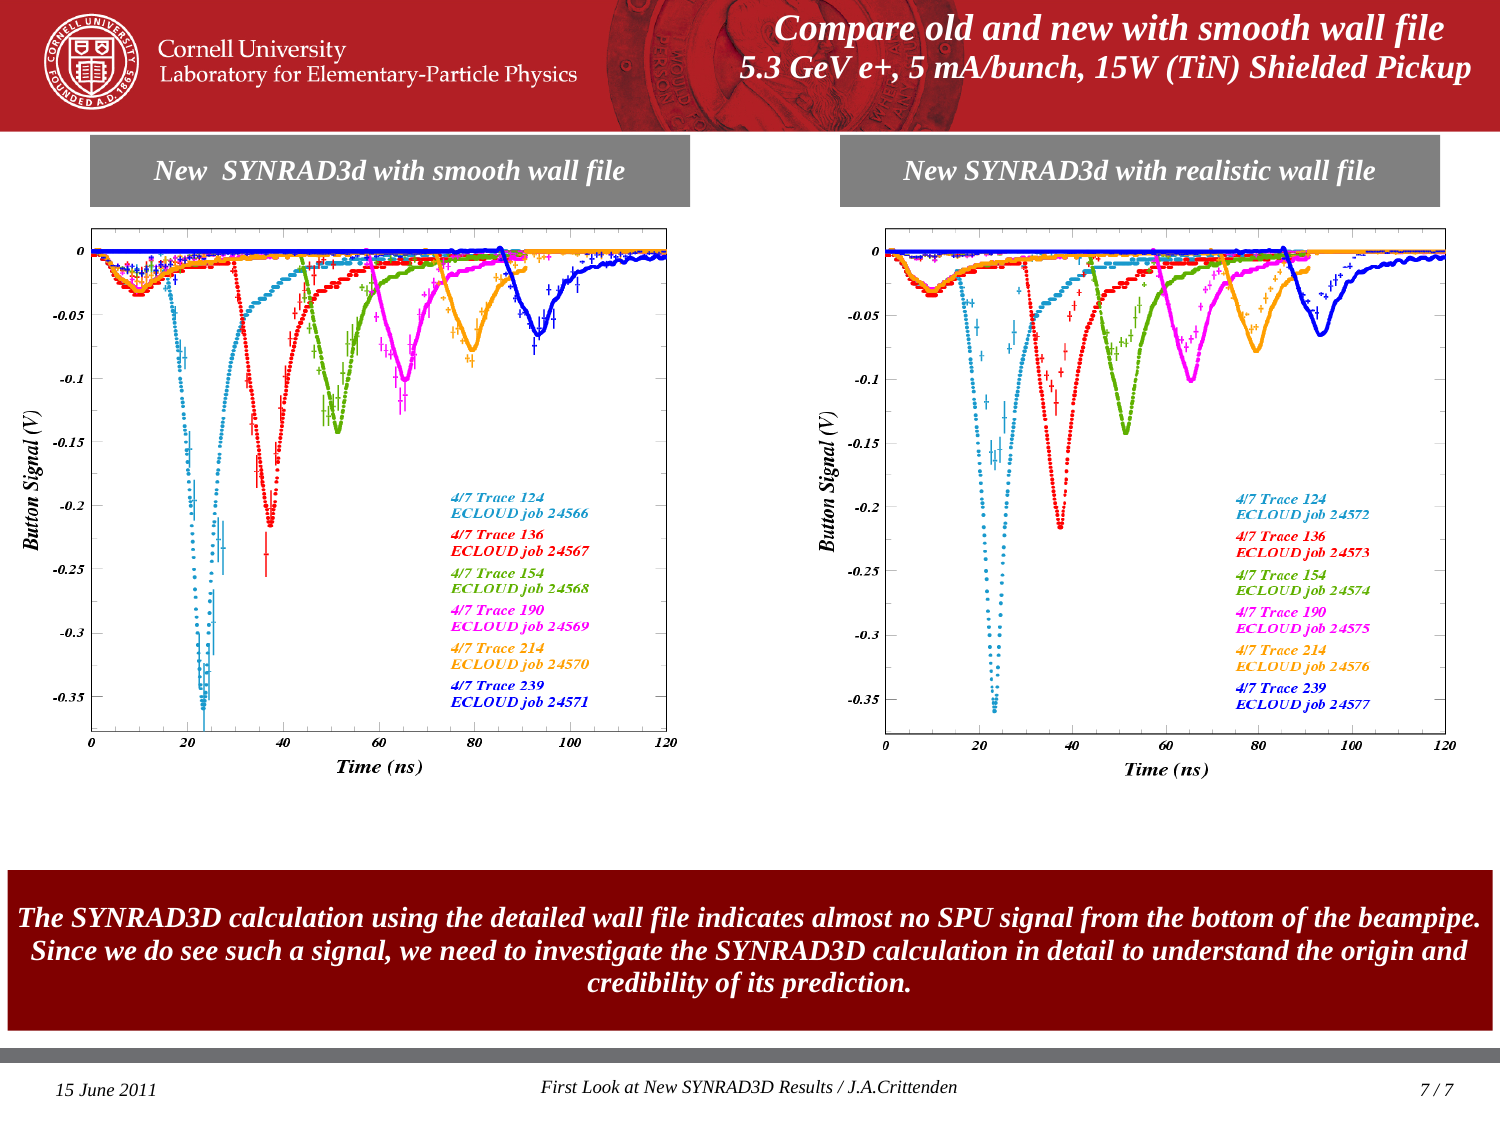

Compare old and new with smooth wall file
5.3 GeV e+, 5 mA/bunch, 15W (TiN) Shielded Pickup
New SYNRAD3d with smooth wall file
New SYNRAD3d with realistic wall file
The SYNRAD3D calculation using the detailed wall file indicates almost no SPU signal from the bottom of the beampipe. Since we do see such a signal, we need to investigate the SYNRAD3D calculation in detail to understand the origin and credibility of its prediction.